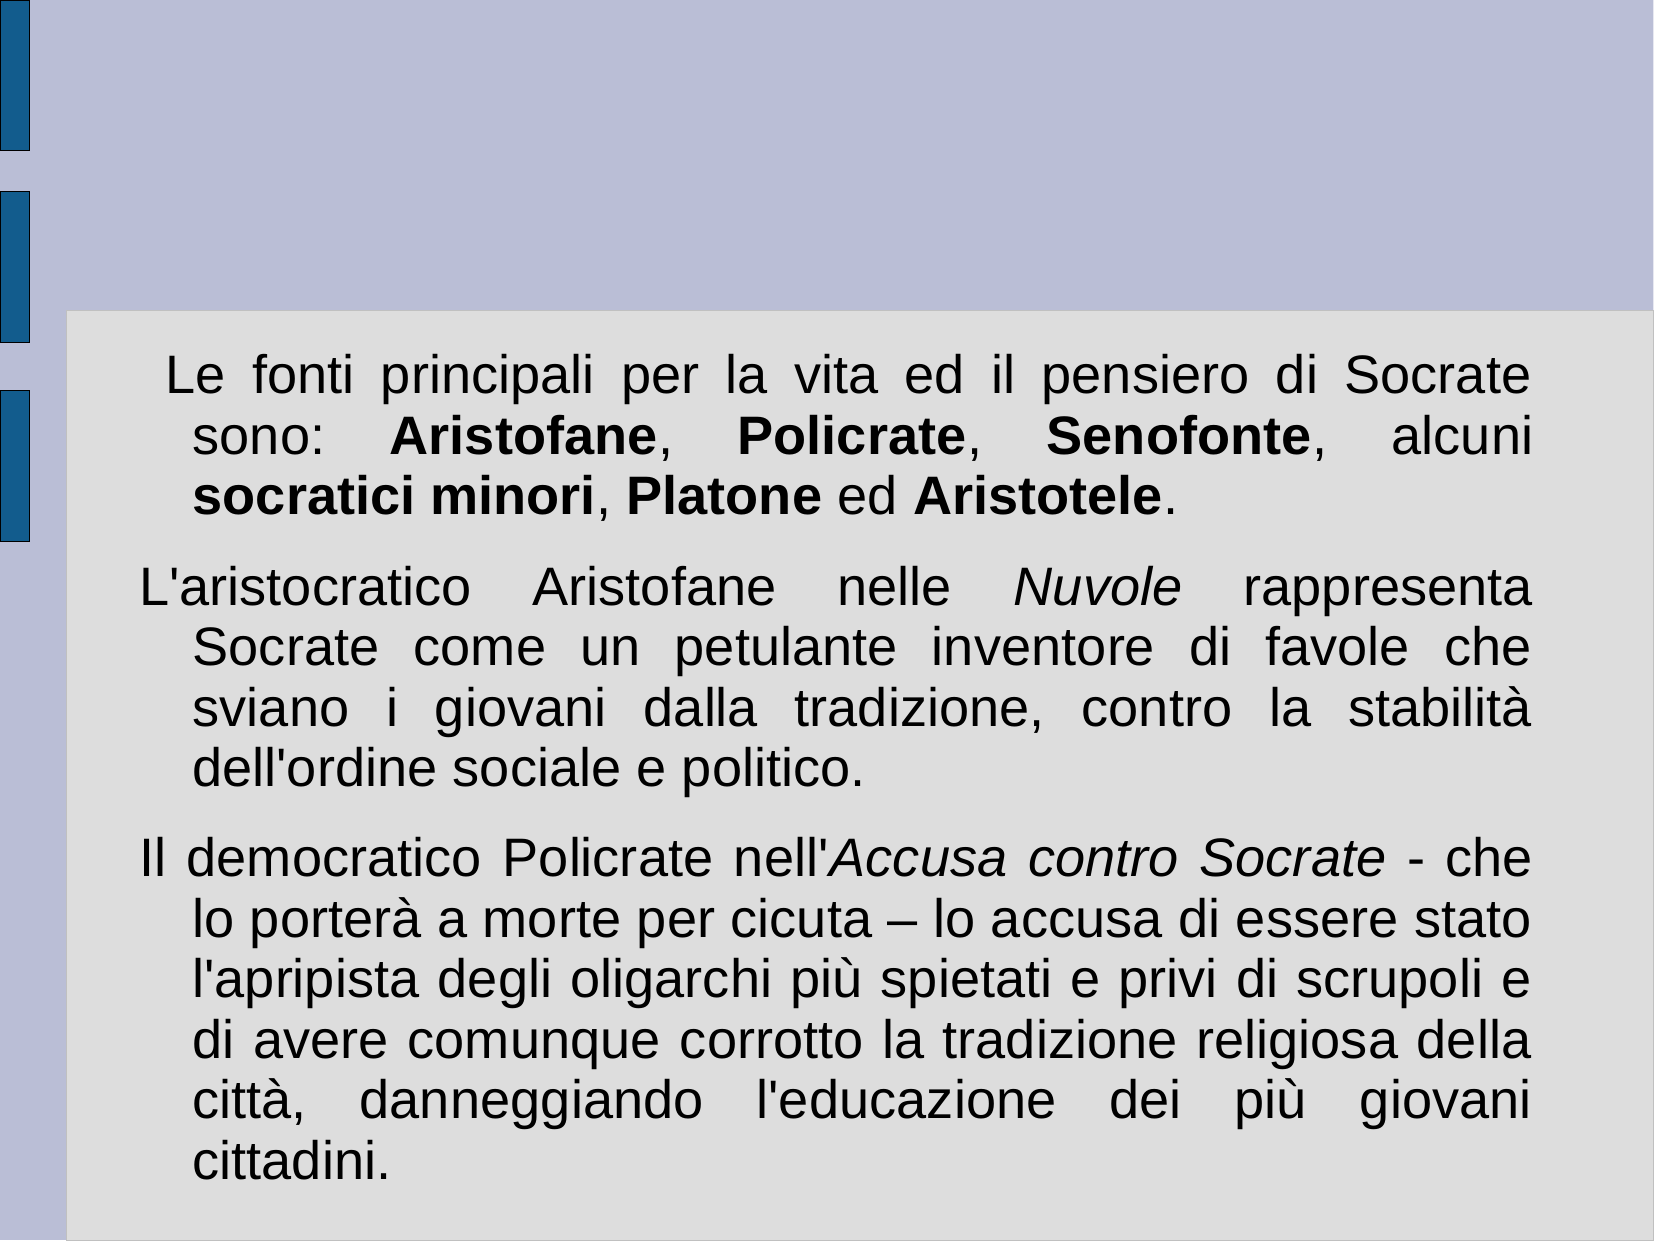

#
 Le fonti principali per la vita ed il pensiero di Socrate sono: Aristofane, Policrate, Senofonte, alcuni socratici minori, Platone ed Aristotele.
L'aristocratico Aristofane nelle Nuvole rappresenta Socrate come un petulante inventore di favole che sviano i giovani dalla tradizione, contro la stabilità dell'ordine sociale e politico.
Il democratico Policrate nell'Accusa contro Socrate - che lo porterà a morte per cicuta – lo accusa di essere stato l'apripista degli oligarchi più spietati e privi di scrupoli e di avere comunque corrotto la tradizione religiosa della città, danneggiando l'educazione dei più giovani cittadini.